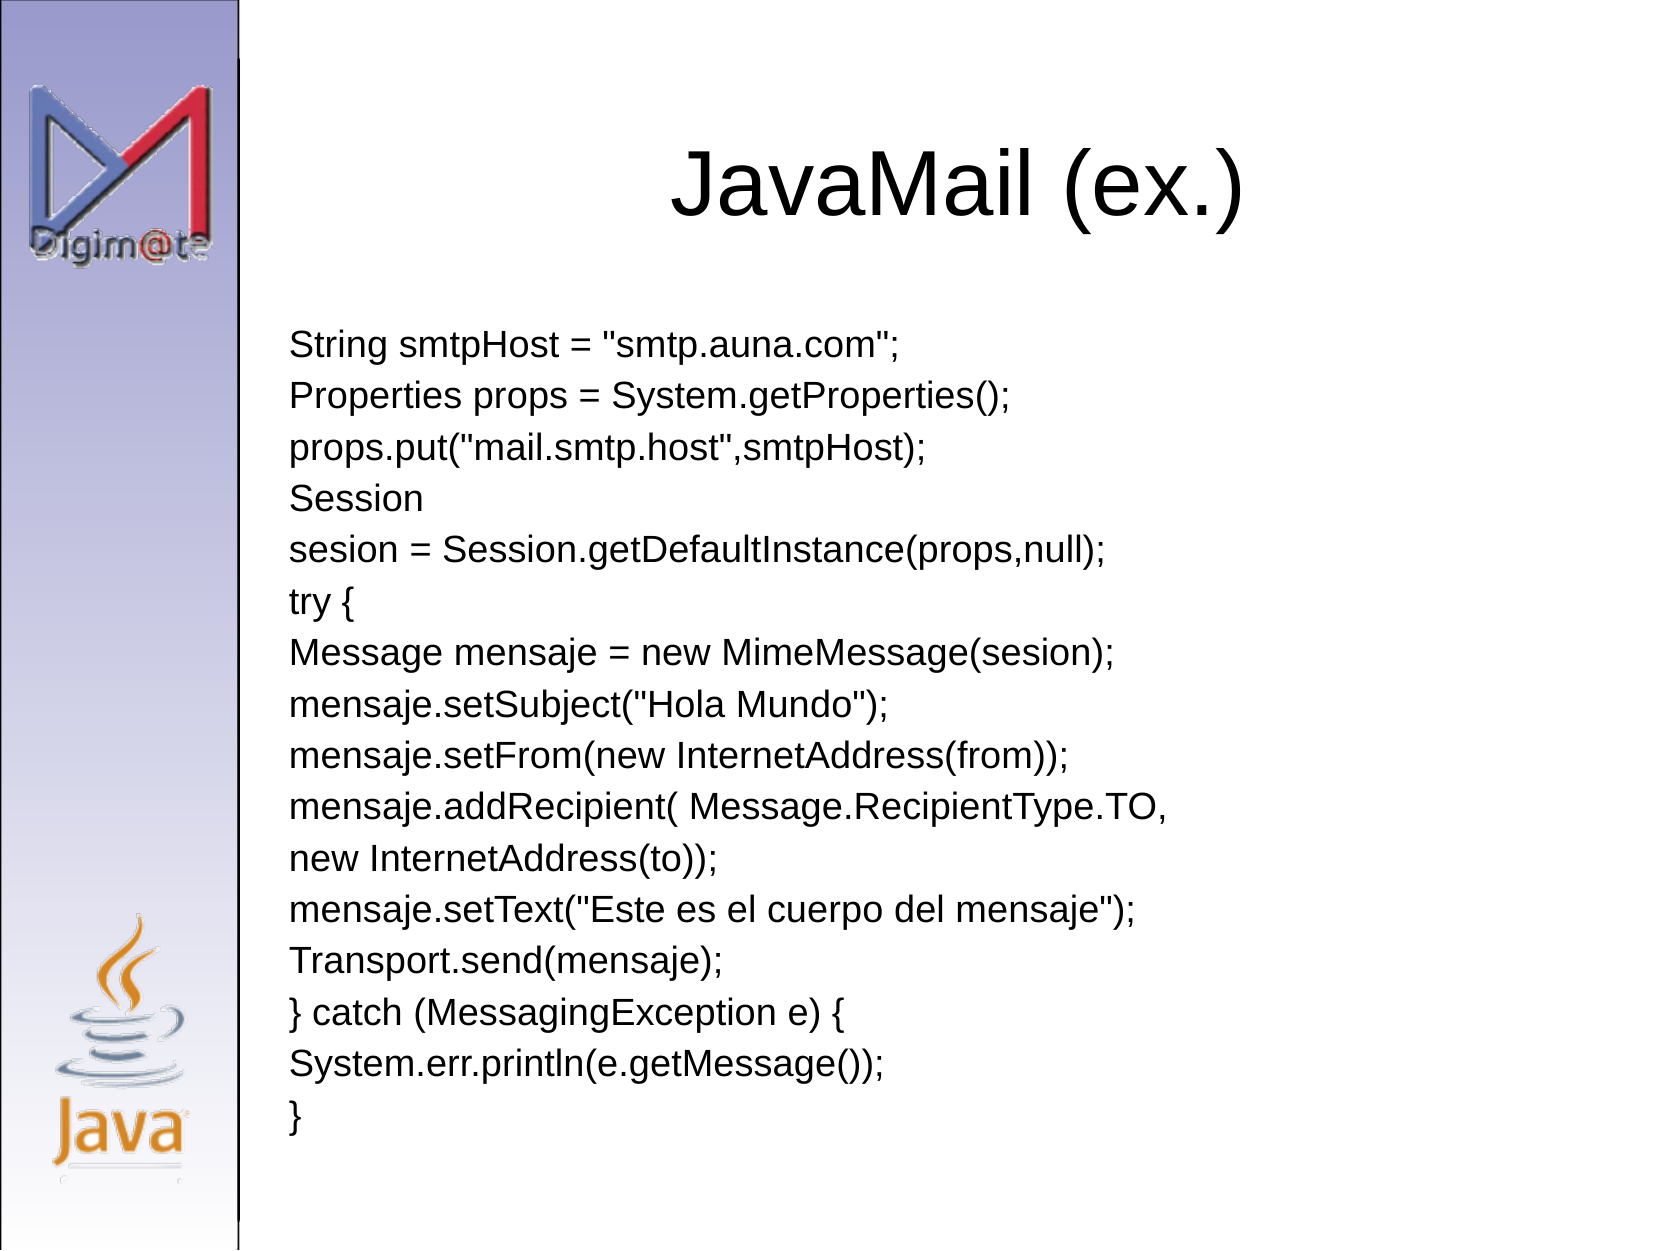

# JavaMail (ex.)
String smtpHost = "smtp.auna.com";
Properties props = System.getProperties();
props.put("mail.smtp.host",smtpHost);
Session
sesion = Session.getDefaultInstance(props,null);
try {
Message mensaje = new MimeMessage(sesion);
mensaje.setSubject("Hola Mundo");
mensaje.setFrom(new InternetAddress(from));
mensaje.addRecipient( Message.RecipientType.TO,
new InternetAddress(to));
mensaje.setText("Este es el cuerpo del mensaje");
Transport.send(mensaje);
} catch (MessagingException e) {
System.err.println(e.getMessage());
}